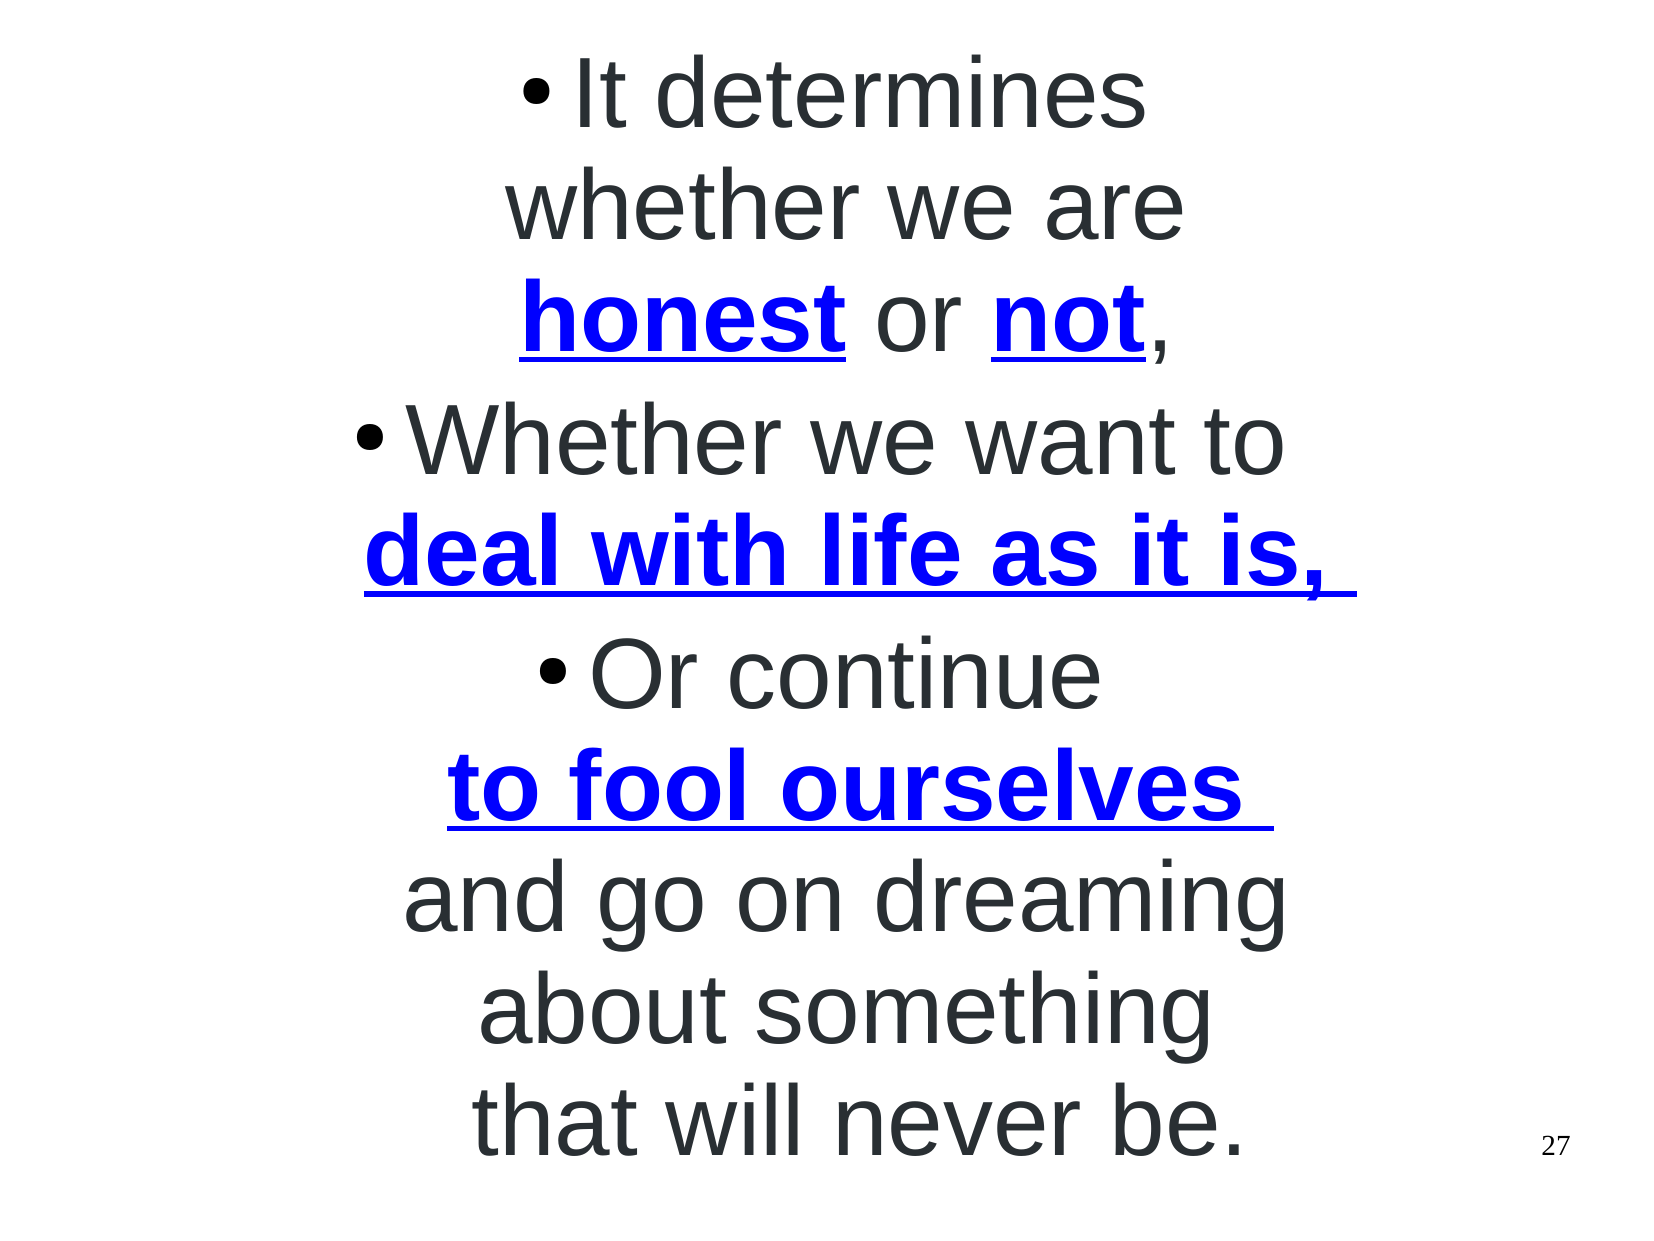

# It determines whether we are honest or not,
Whether we want to
deal with life as it is,
Or continue
to fool ourselves
and go on dreaming
about something
that will never be.
27